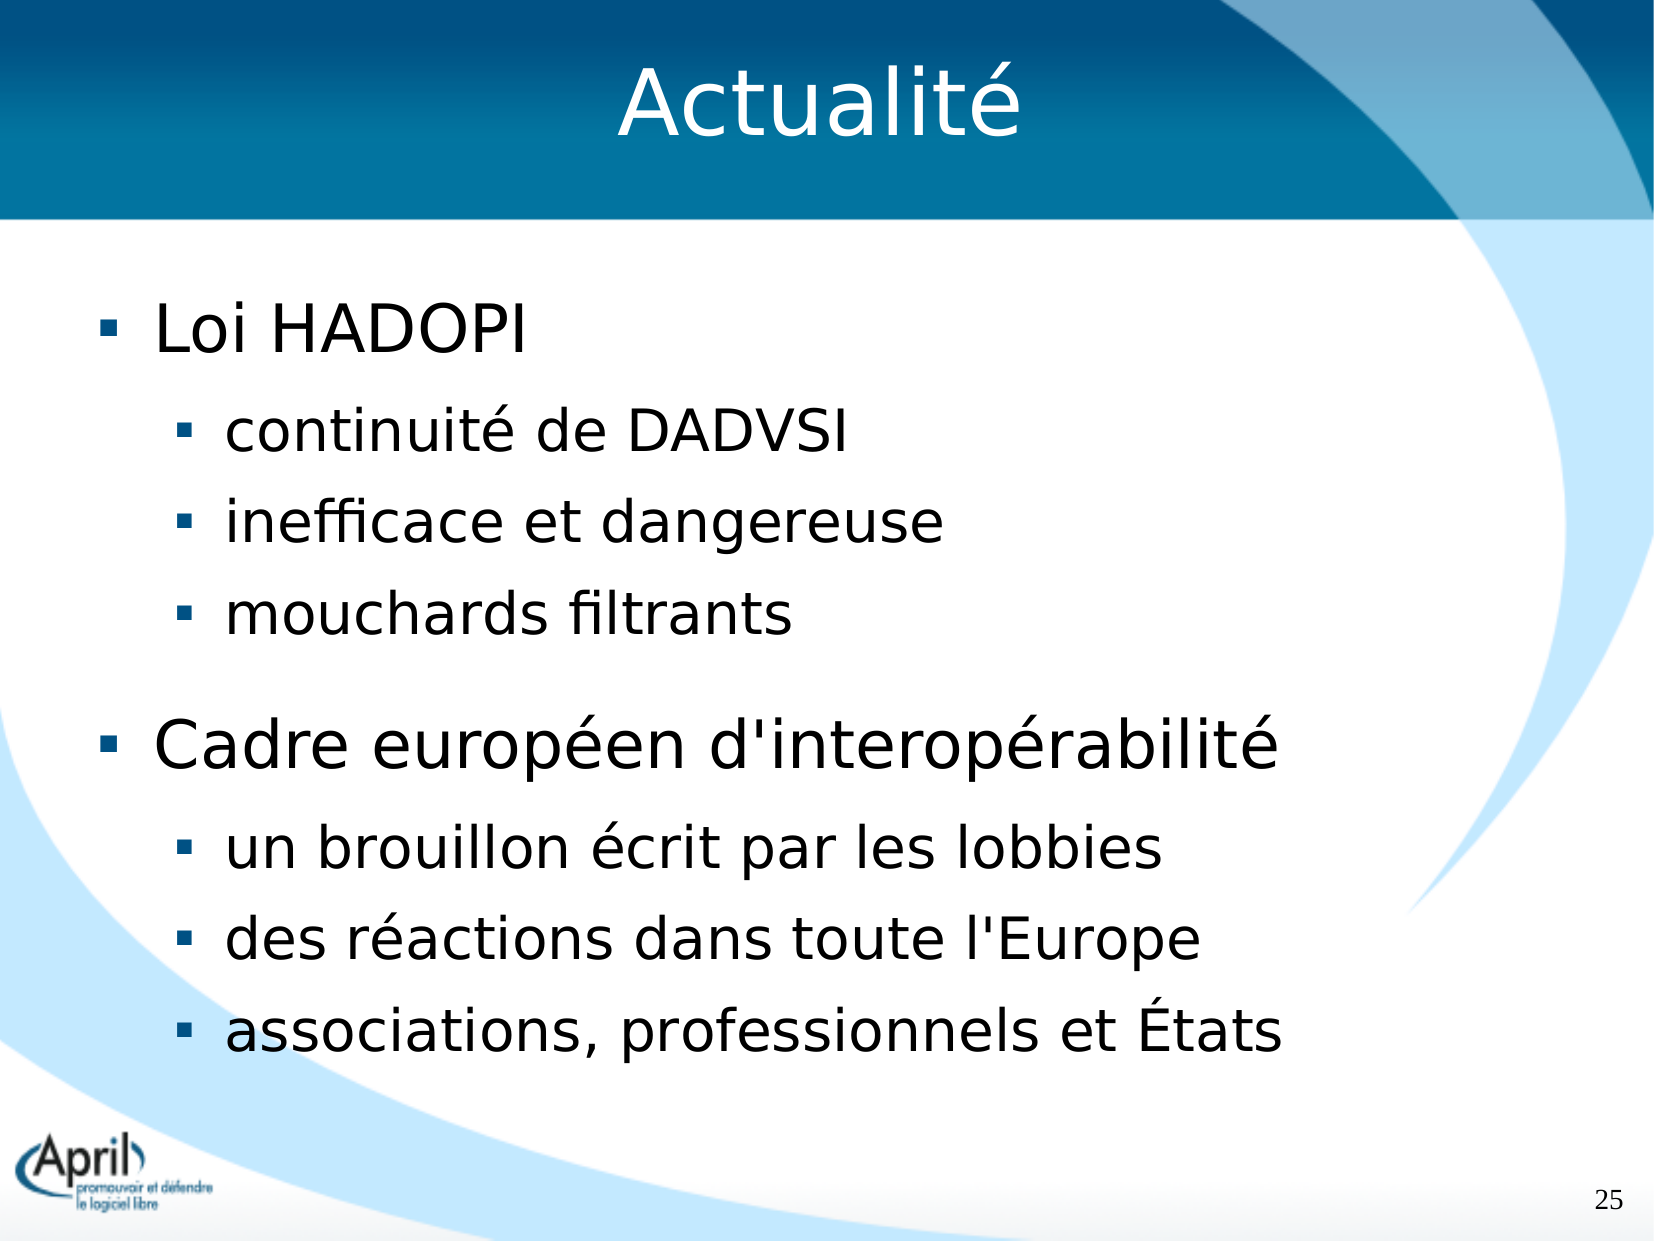

# Actualité
Loi HADOPI
continuité de DADVSI
inefficace et dangereuse
mouchards filtrants
Cadre européen d'interopérabilité
un brouillon écrit par les lobbies
des réactions dans toute l'Europe
associations, professionnels et États
25